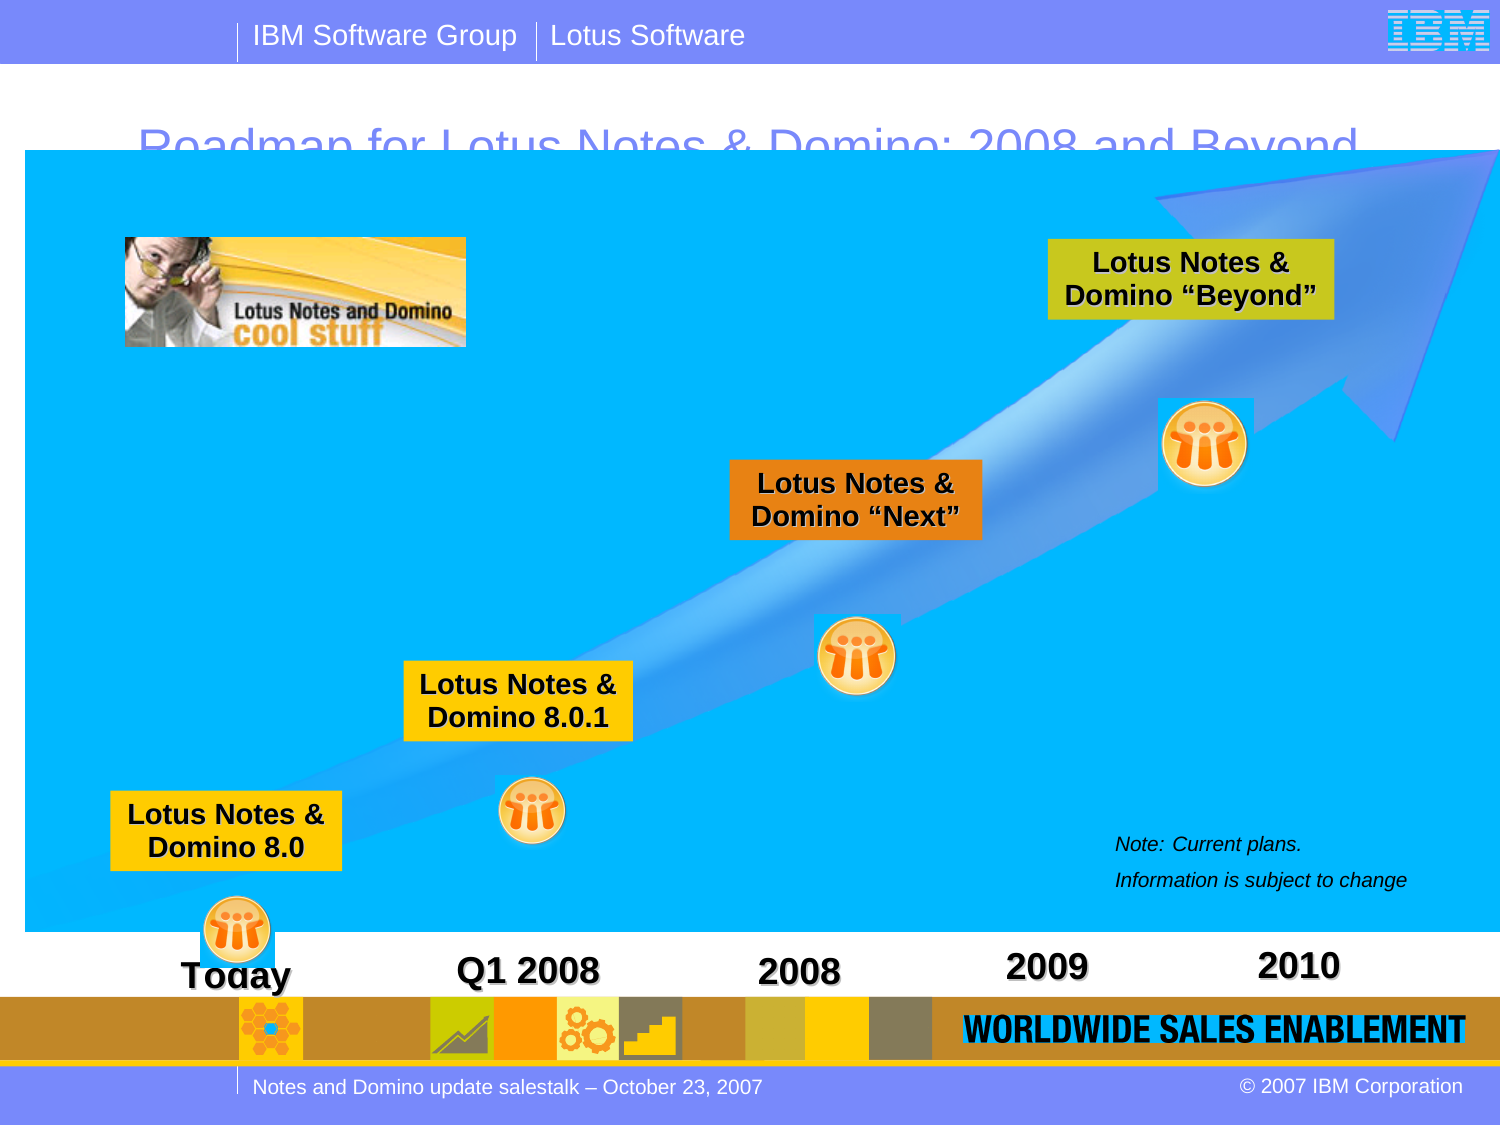

# Roadmap for Lotus Notes & Domino: 2008 and Beyond
Lotus Notes & Domino “Beyond”
Lotus Notes & Domino “Next”
Lotus Notes & Domino 8.0.1
Lotus Notes & Domino 8.0
Note:	Current plans.
Information is subject to change
2010
2009
Q1 2008
2008
Today